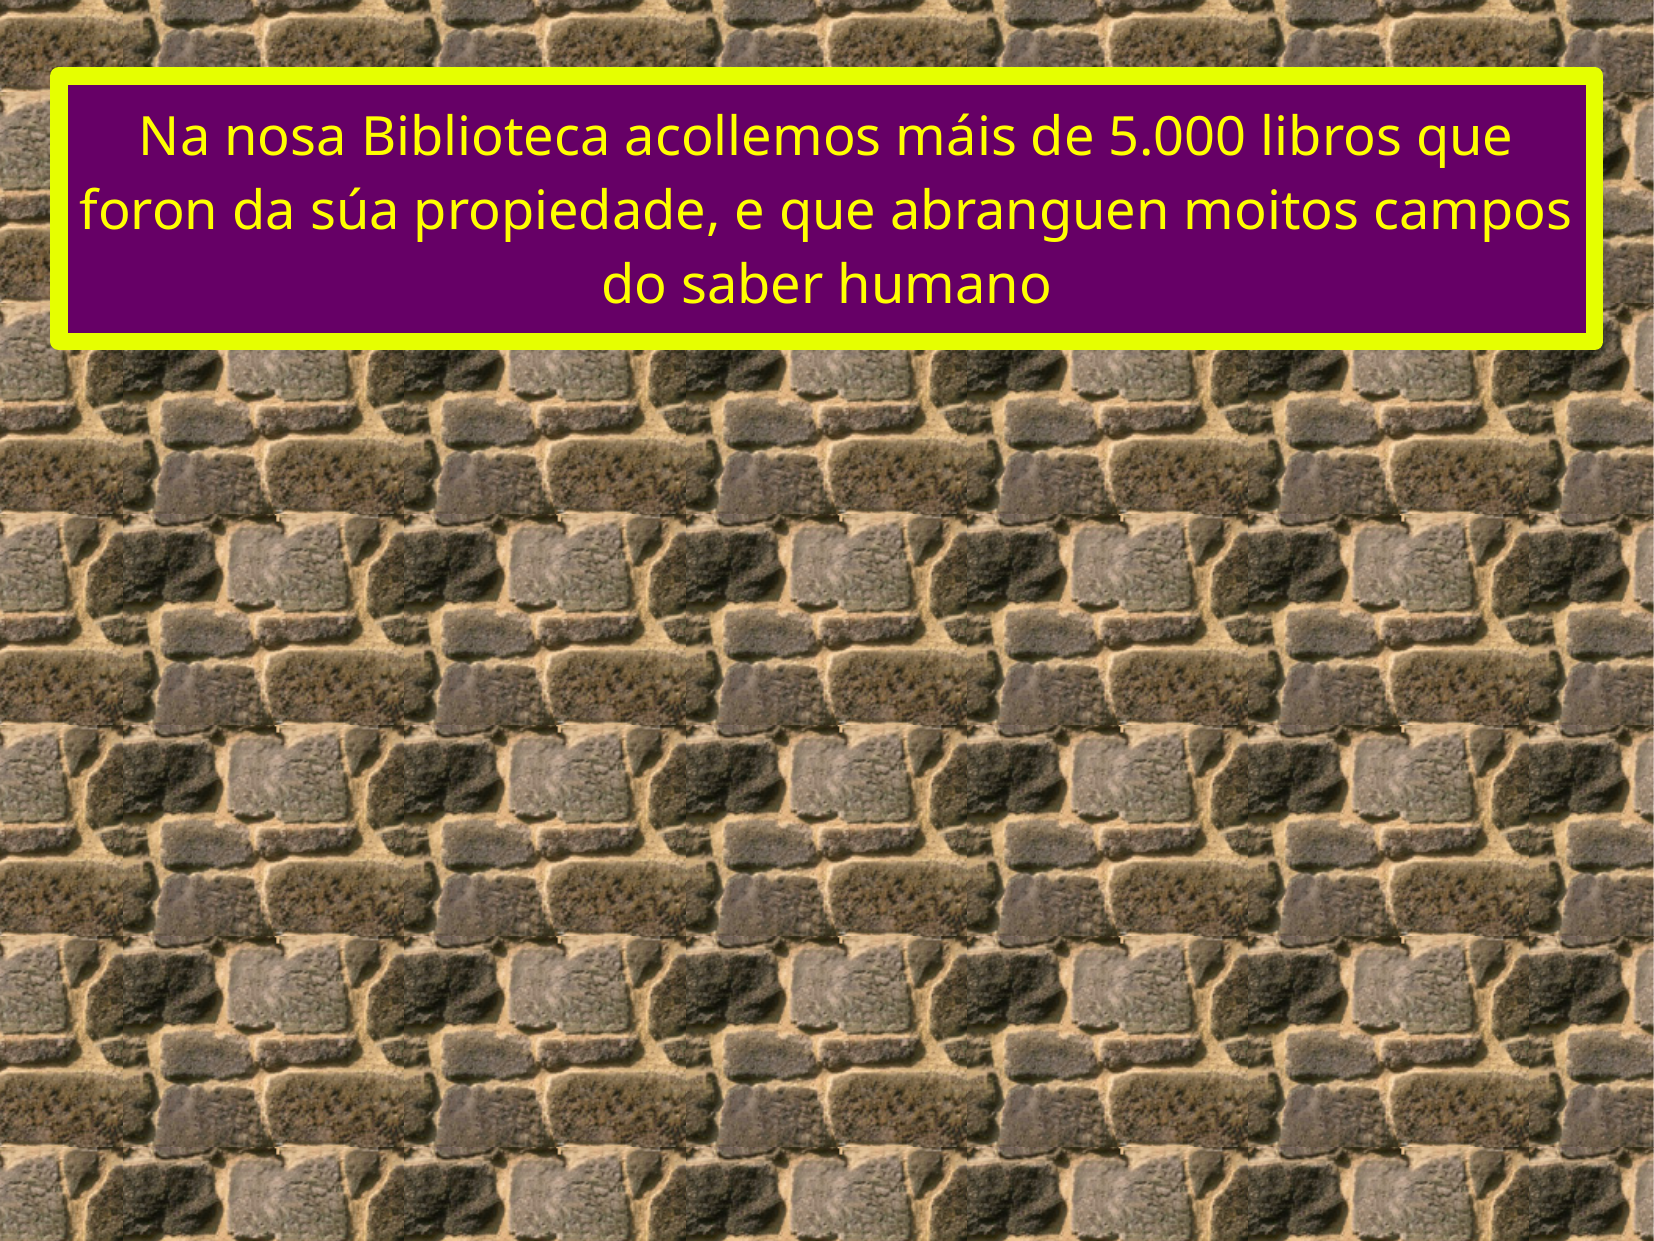

Na nosa Biblioteca acollemos máis de 5.000 libros que foron da súa propiedade, e que abranguen moitos campos do saber humano